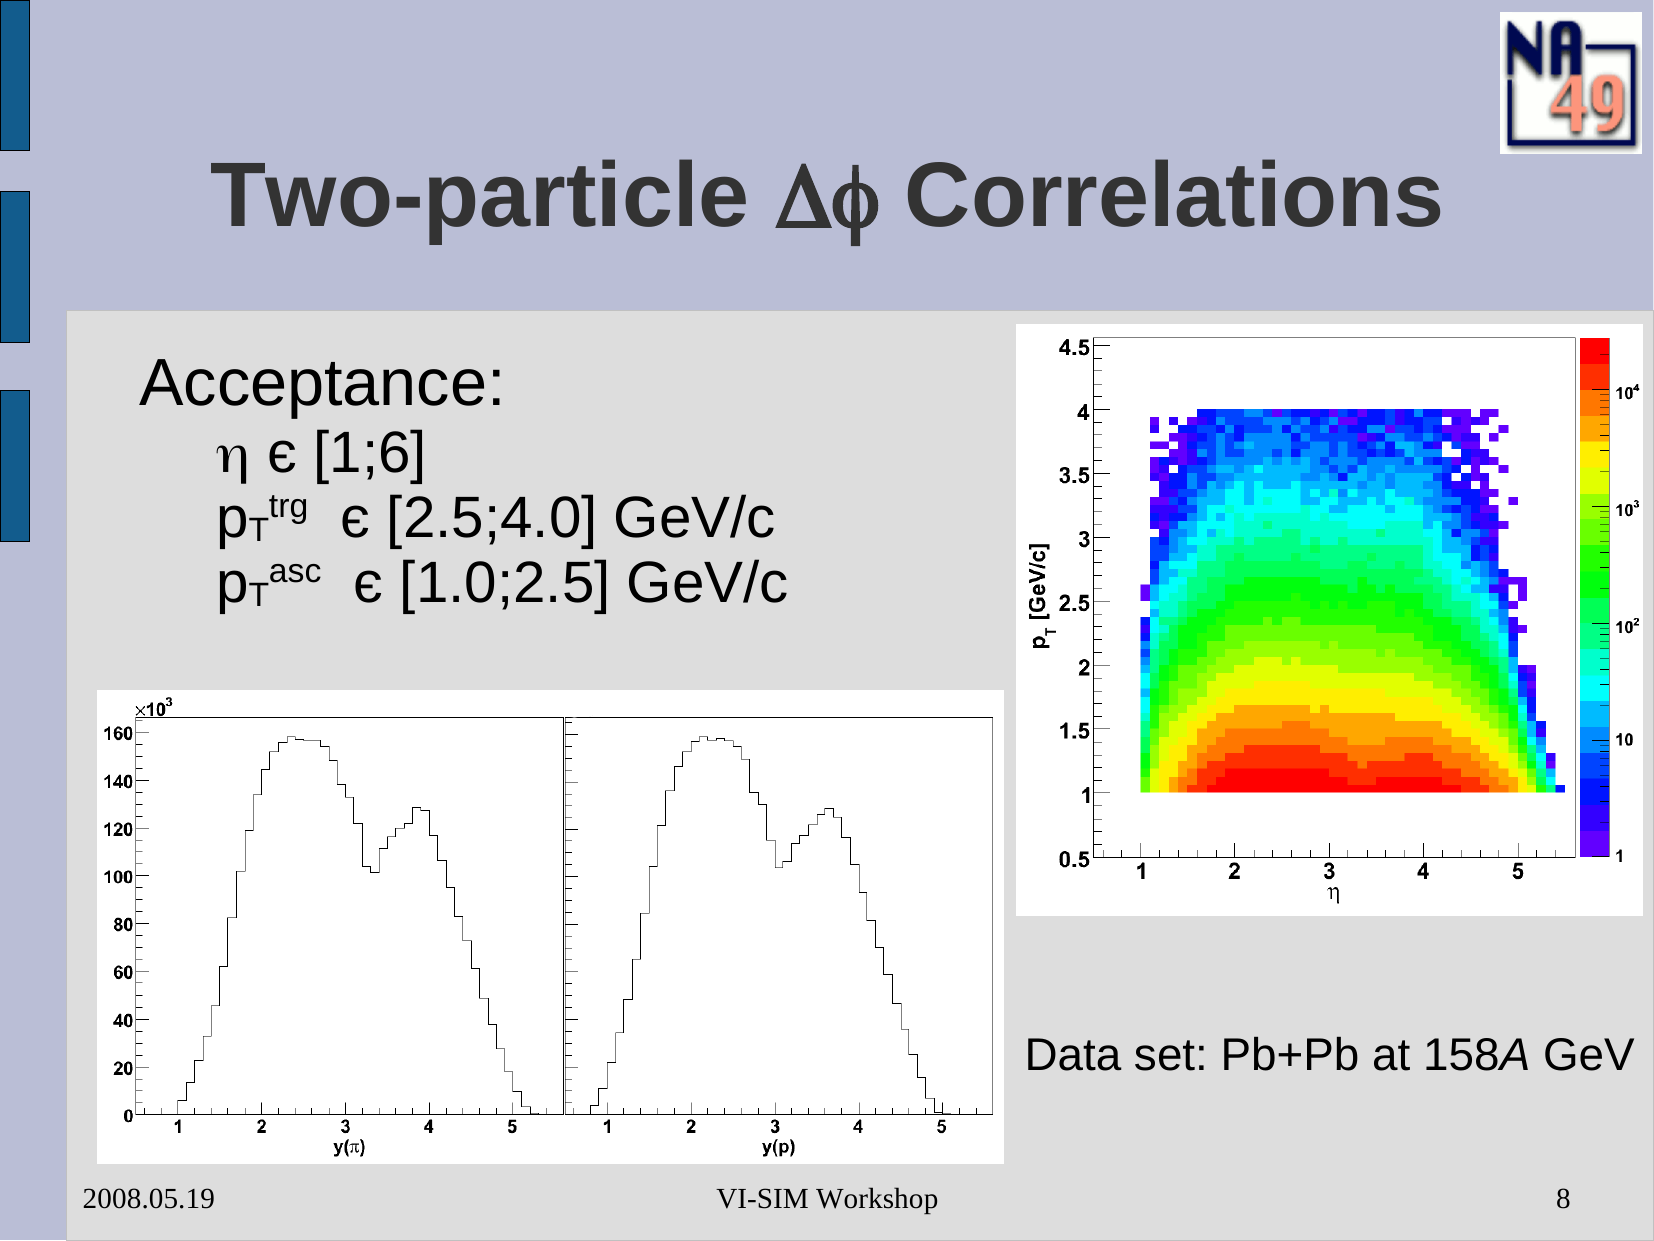

# Two-particle Df Correlations
Acceptance:
h є [1;6]
pTtrg є [2.5;4.0] GeV/c
pTasc є [1.0;2.5] GeV/c
Data set: Pb+Pb at 158A GeV
2008.05.19
VI-SIM Workshop
8